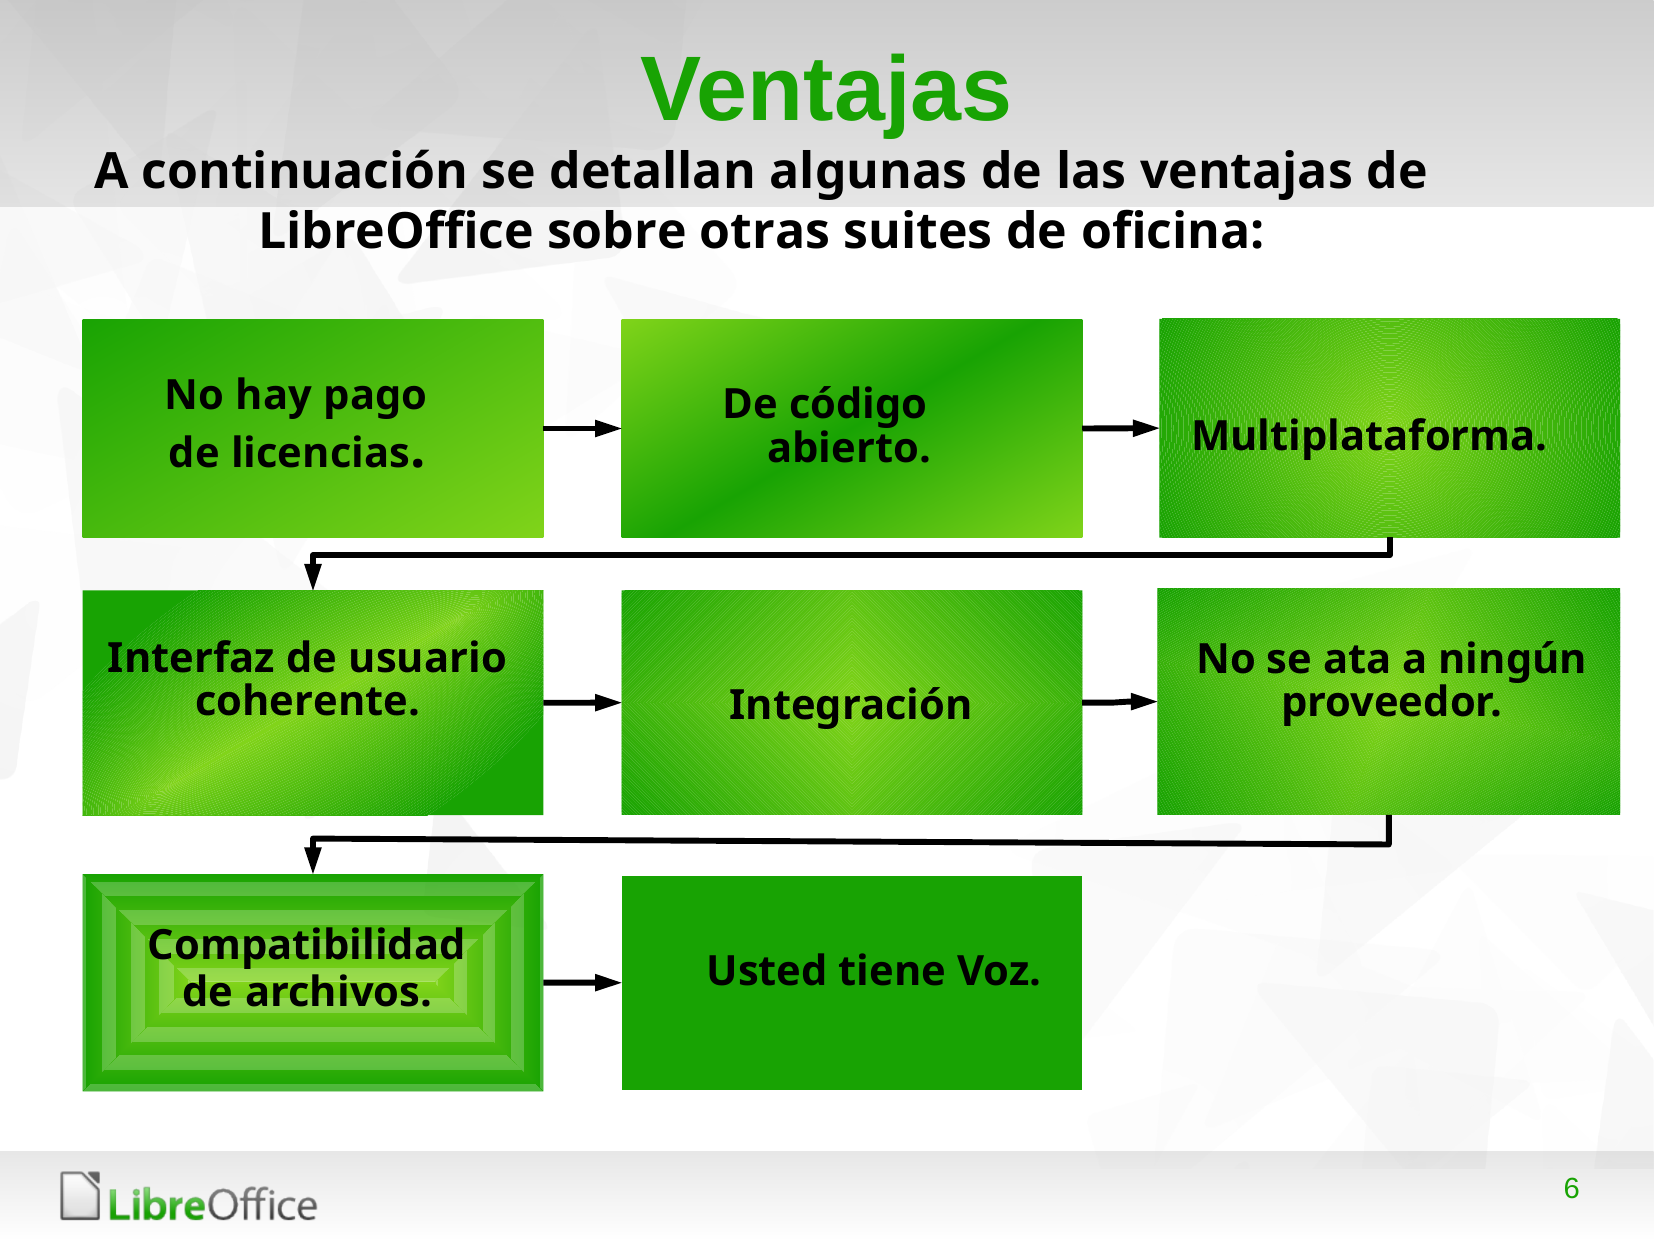

# Ventajas
A continuación se detallan algunas de las ventajas de LibreOffice sobre otras suites de oficina:
No hay pago
de licencias.
De código
abierto.
Multiplataforma.
Interfaz de usuario coherente.
No se ata a ningún proveedor.
Integración
Compatibilidad
de archivos.
Usted tiene Voz.